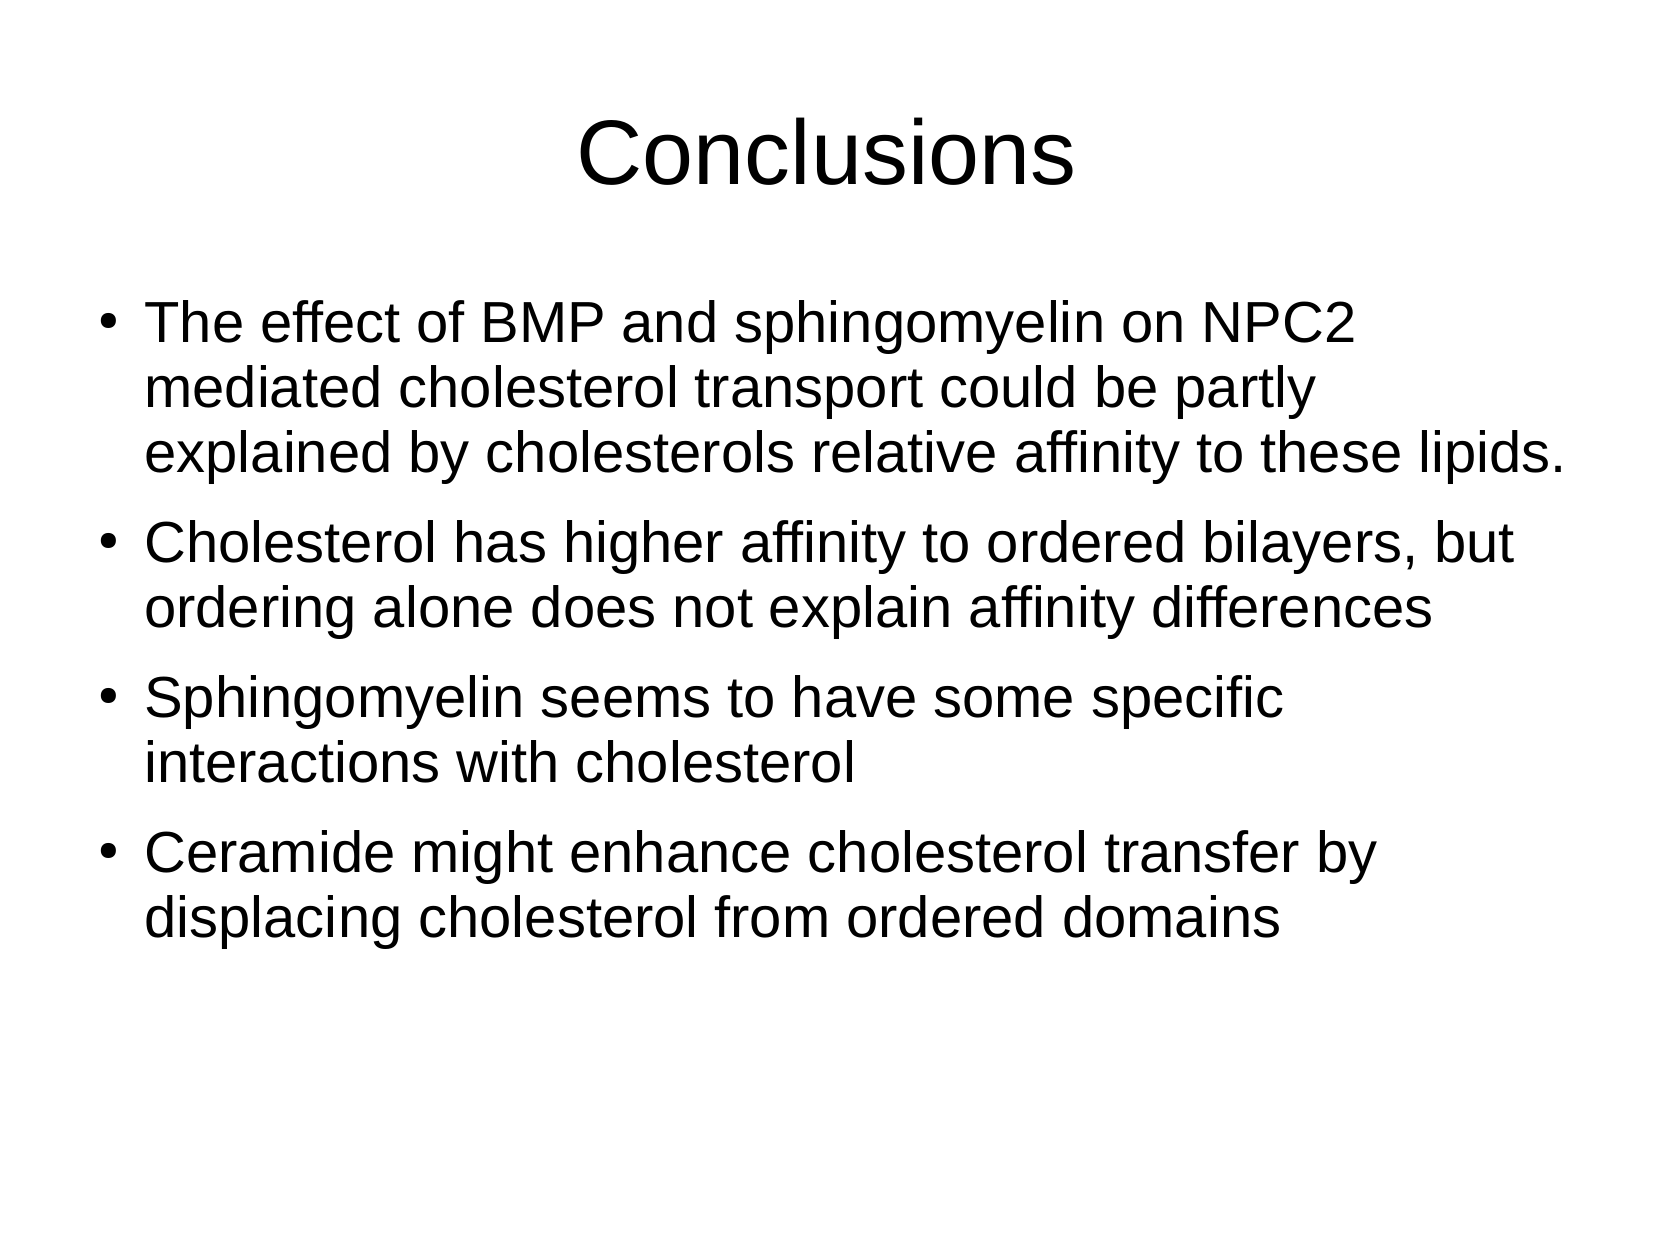

# Conclusions
The effect of BMP and sphingomyelin on NPC2 mediated cholesterol transport could be partly explained by cholesterols relative affinity to these lipids.
Cholesterol has higher affinity to ordered bilayers, but ordering alone does not explain affinity differences
Sphingomyelin seems to have some specific interactions with cholesterol
Ceramide might enhance cholesterol transfer by displacing cholesterol from ordered domains